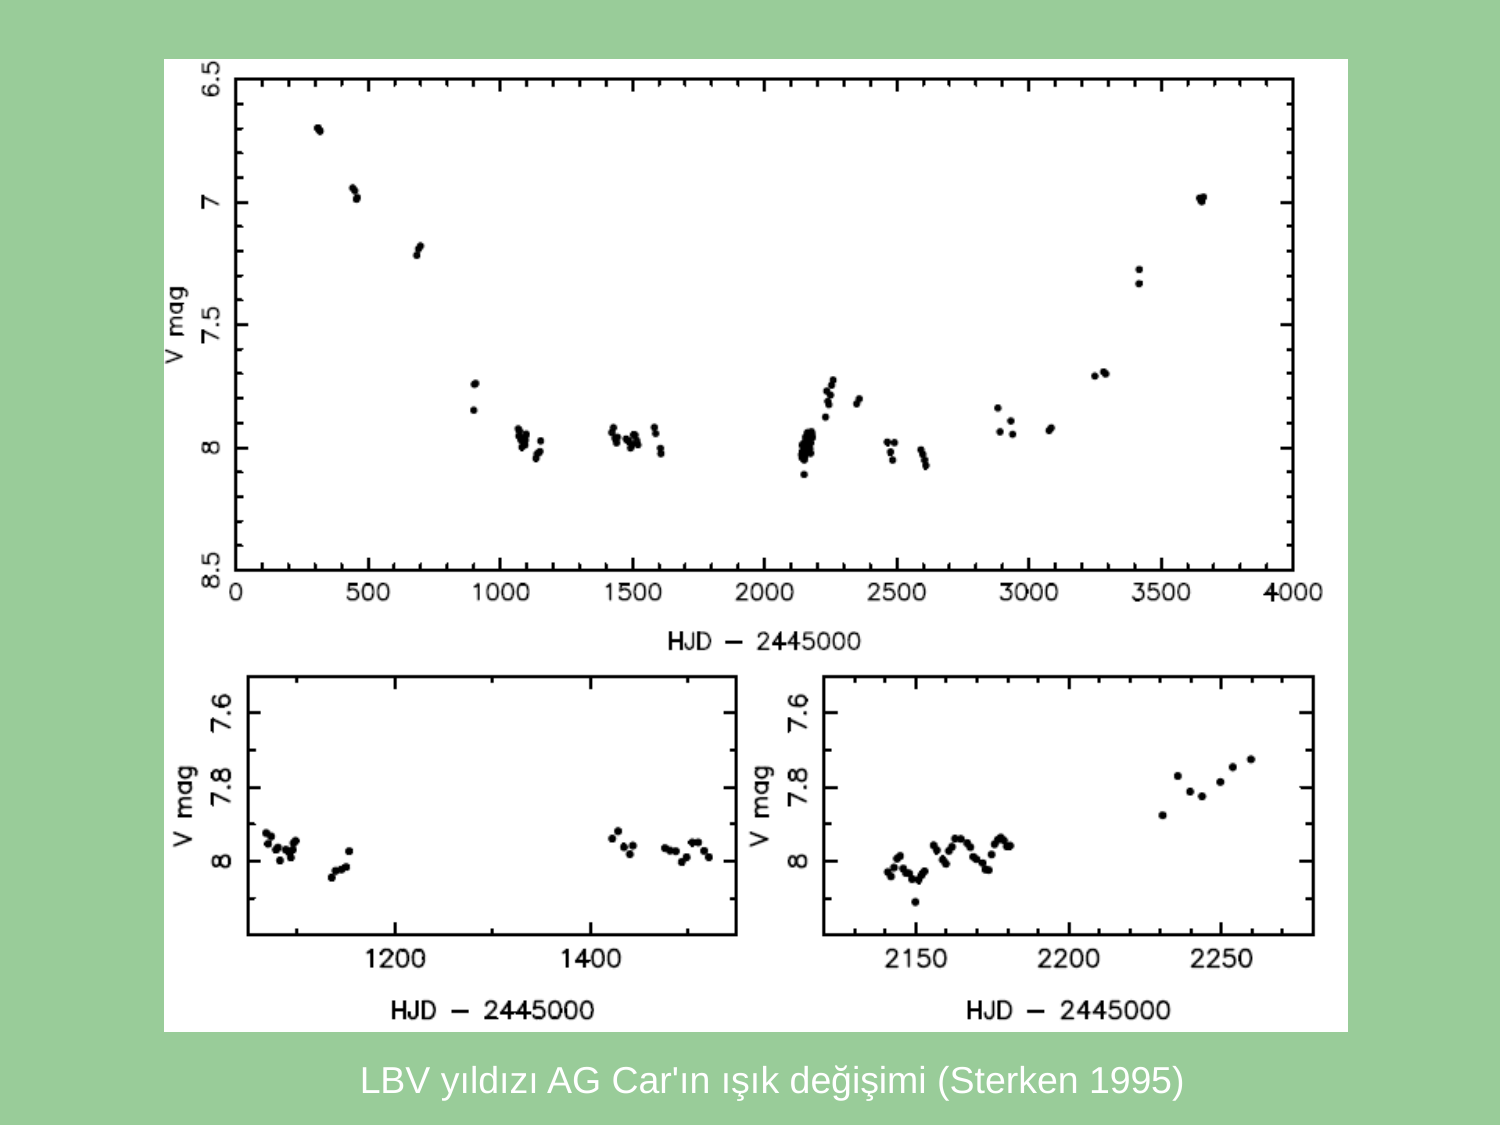

LBV yıldızı AG Car'ın ışık değişimi (Sterken 1995)